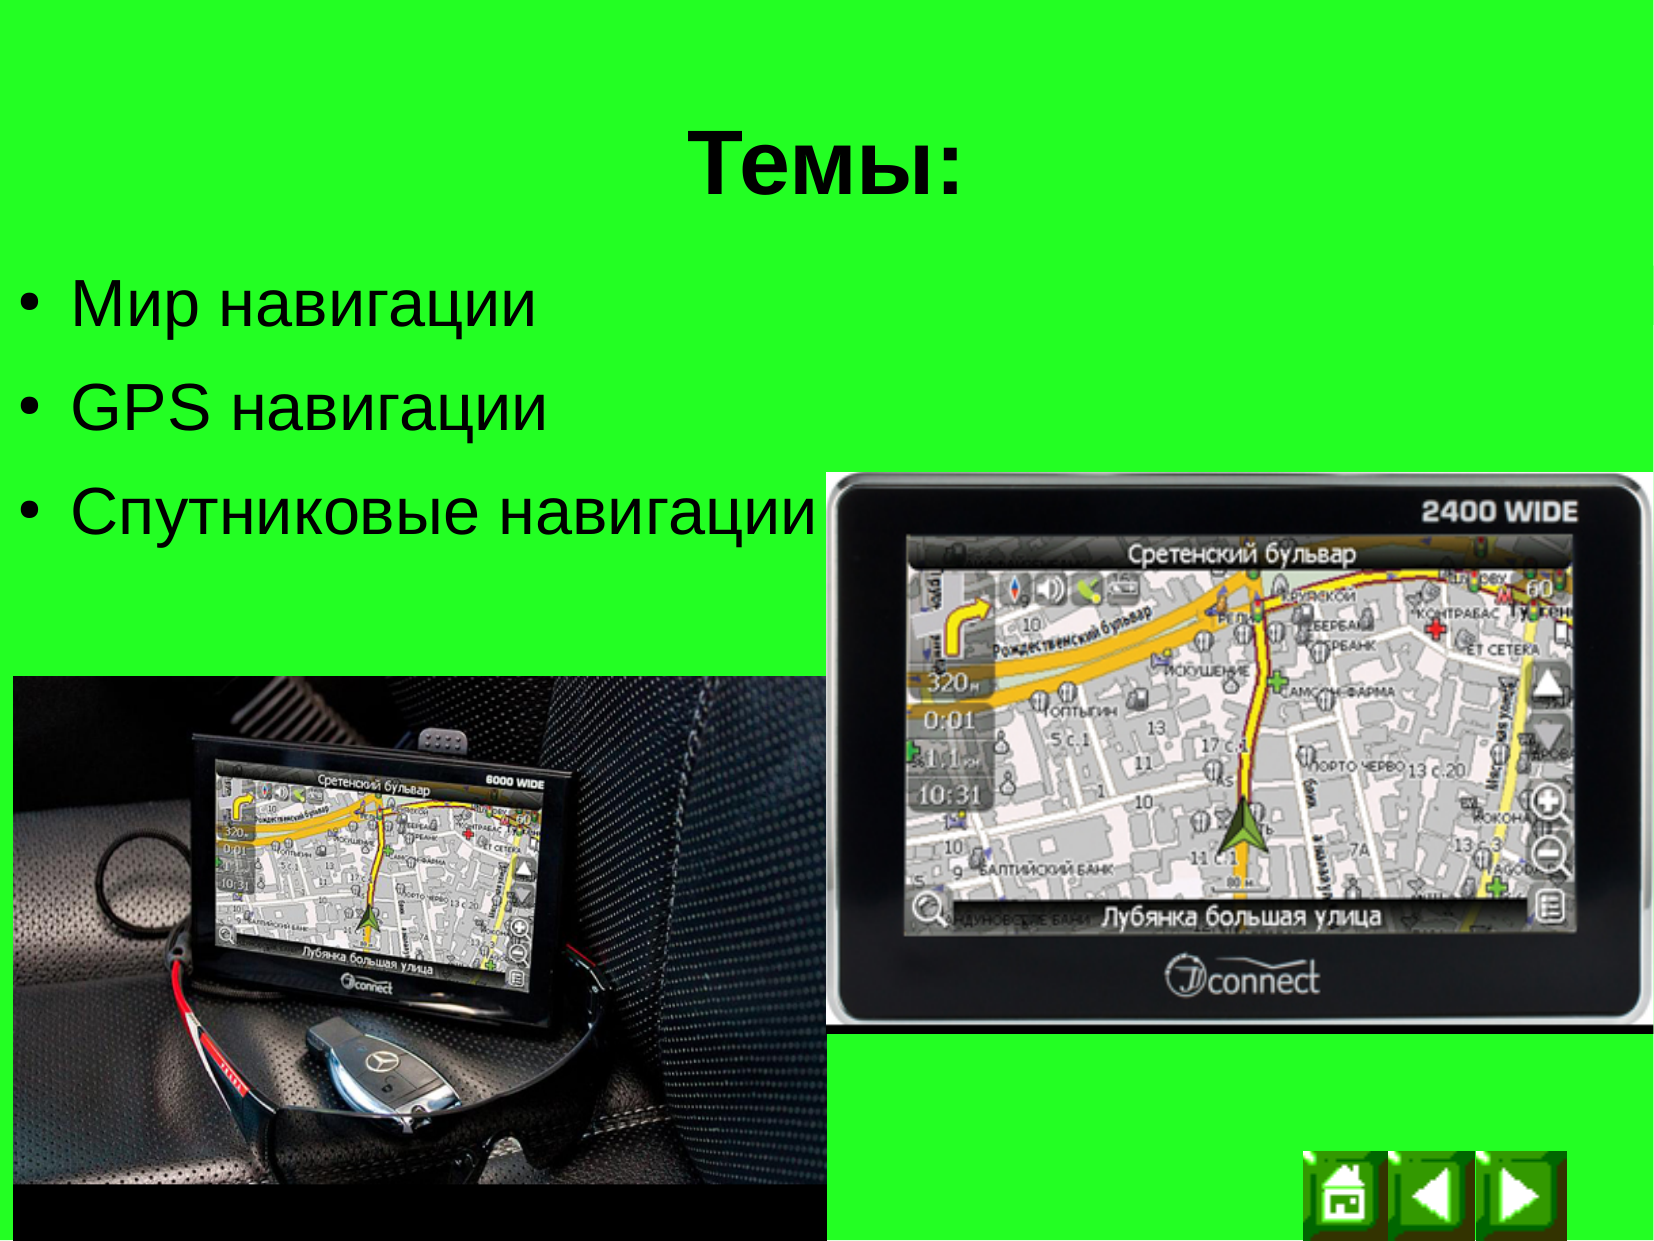

# Темы:
Мир навигации
GPS навигации
Спутниковые навигации